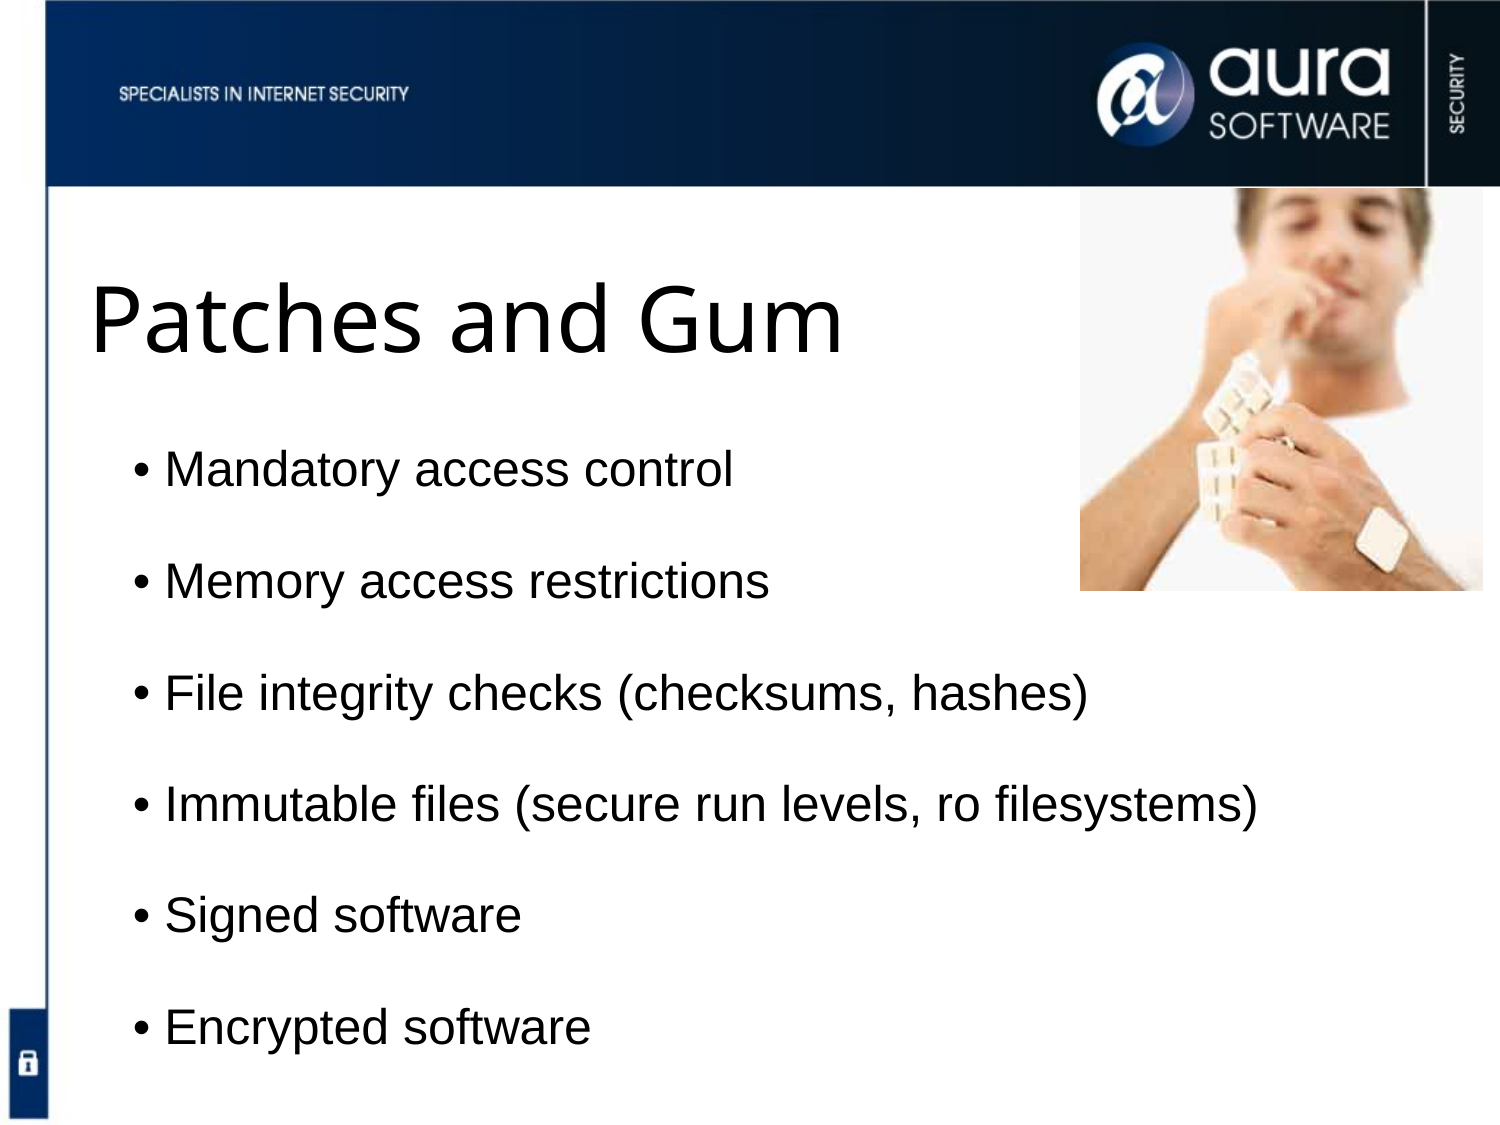

# Patches and Gum
 Mandatory access control
 Memory access restrictions
 File integrity checks (checksums, hashes)
 Immutable files (secure run levels, ro filesystems)
 Signed software
 Encrypted software